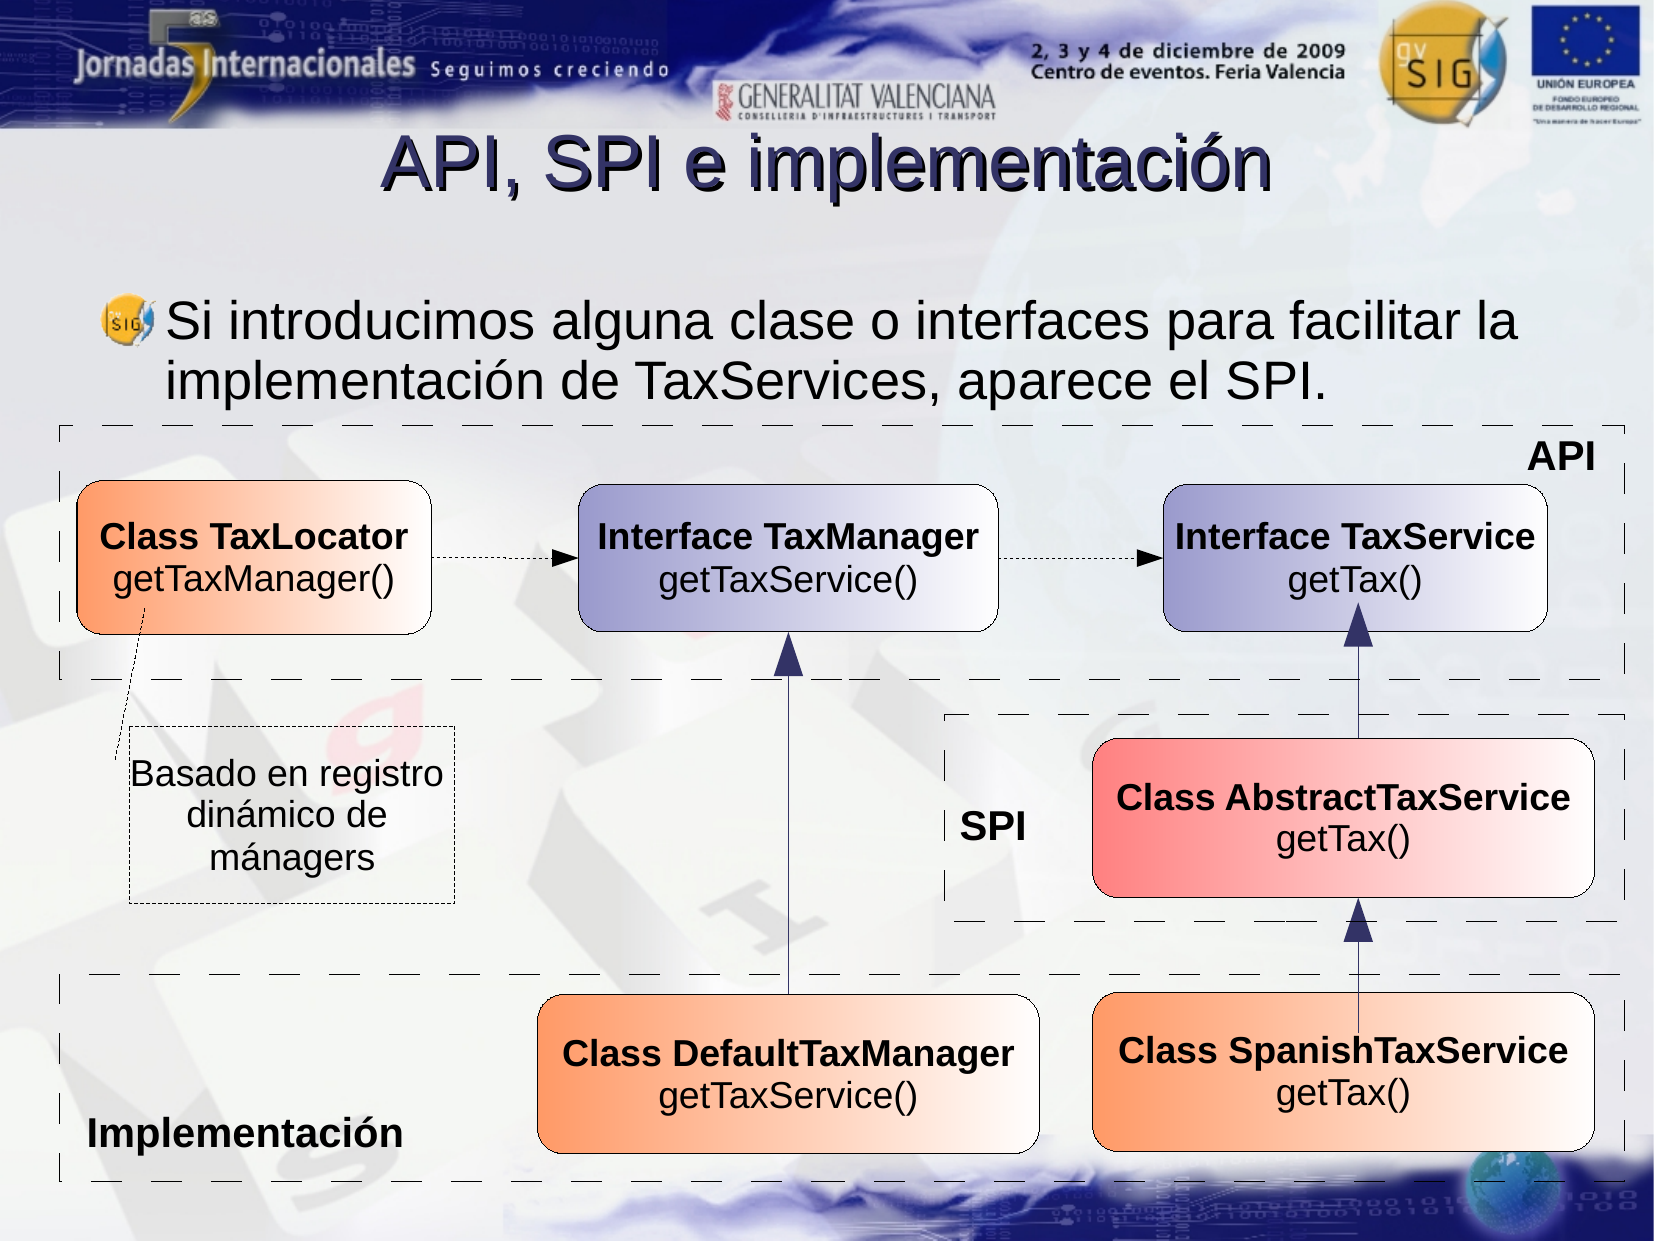

# API, SPI e implementación
Si introducimos alguna clase o interfaces para facilitar la implementación de TaxServices, aparece el SPI.
API
Class TaxLocator
getTaxManager()
Interface TaxManager
getTaxService()
Interface TaxService
getTax()
Basado en registro
dinámico de
mánagers
Class AbstractTaxService
getTax()
SPI
Class SpanishTaxService
getTax()
Class DefaultTaxManager
getTaxService()
Implementación